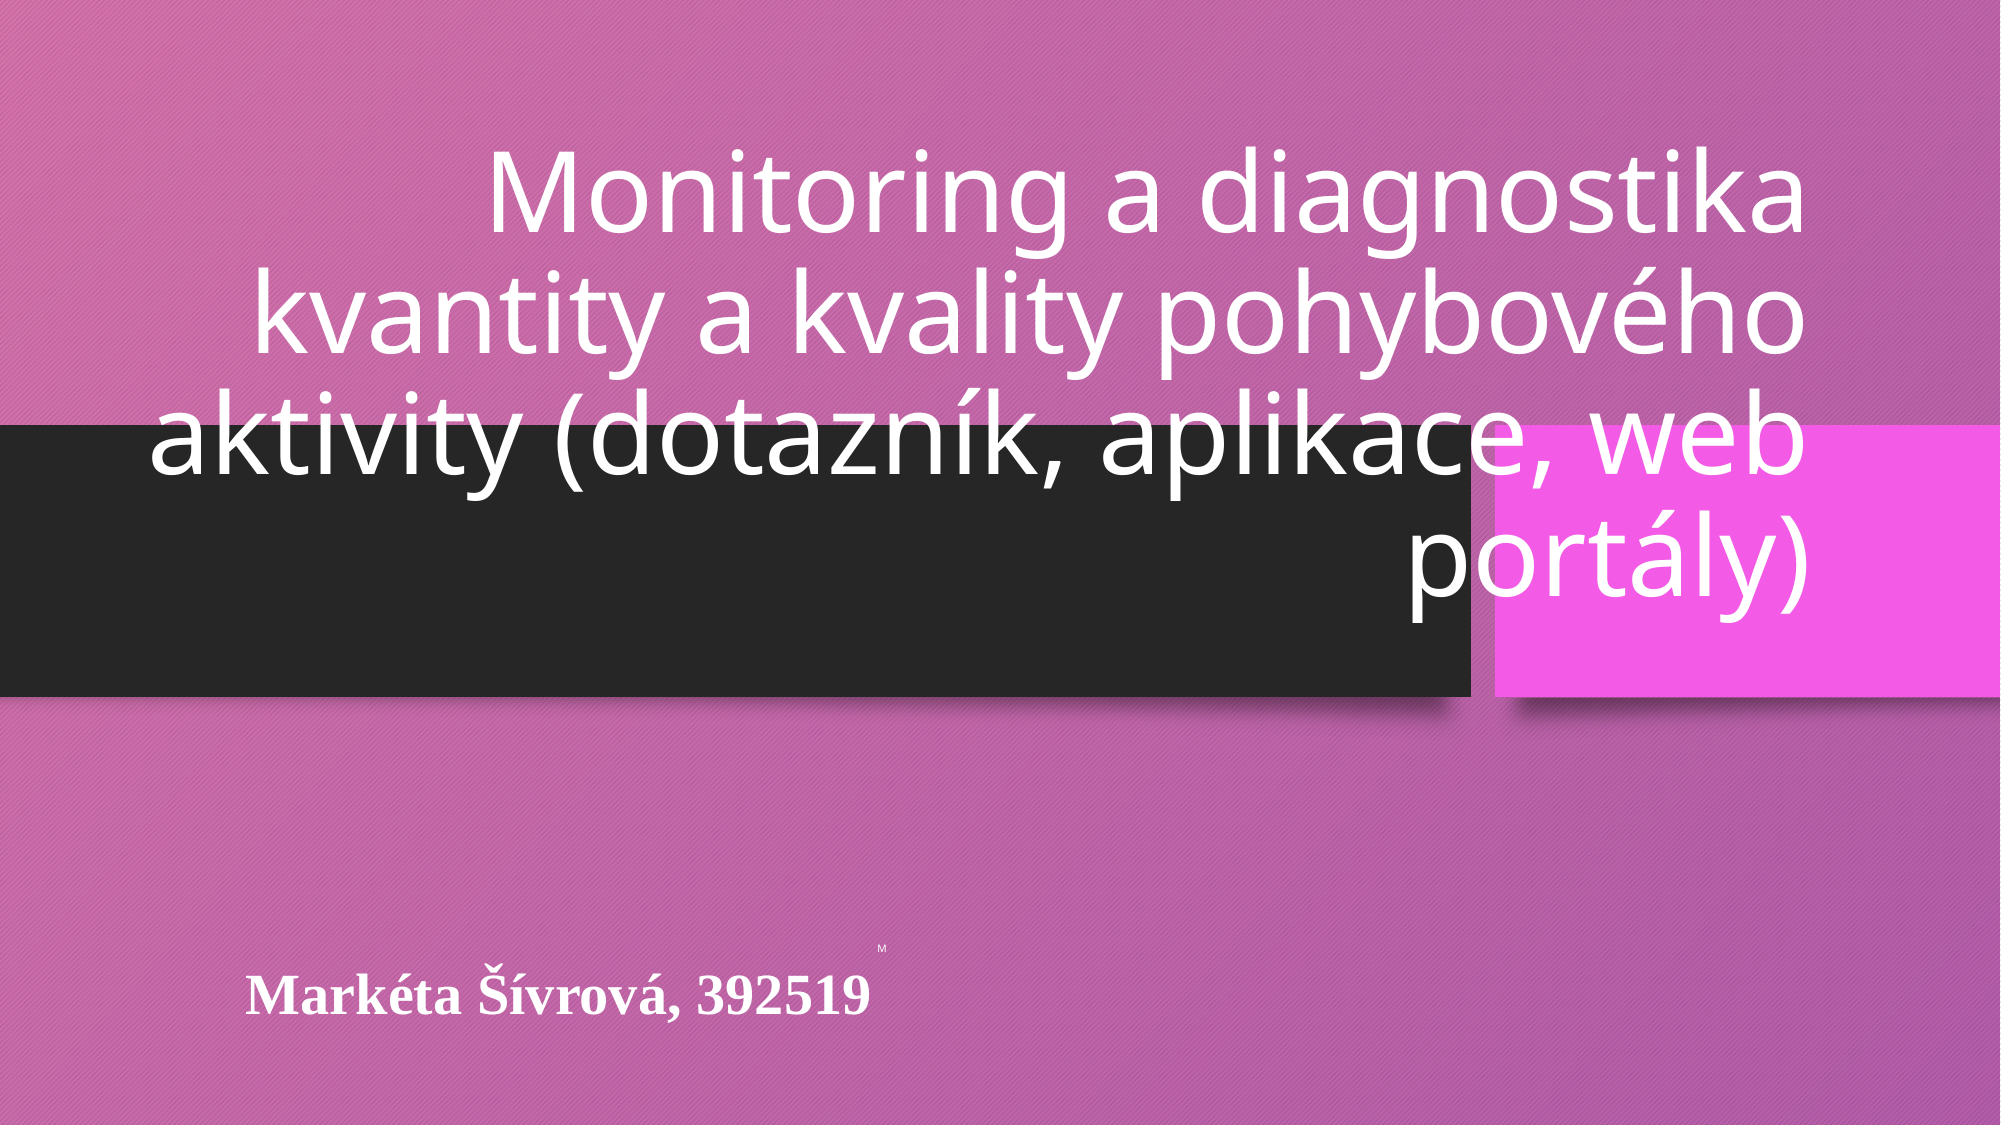

# Monitoring a diagnostika kvantity a kvality pohybového aktivity (dotazník, aplikace, web portály)
M
Markéta Šívrová, 392519